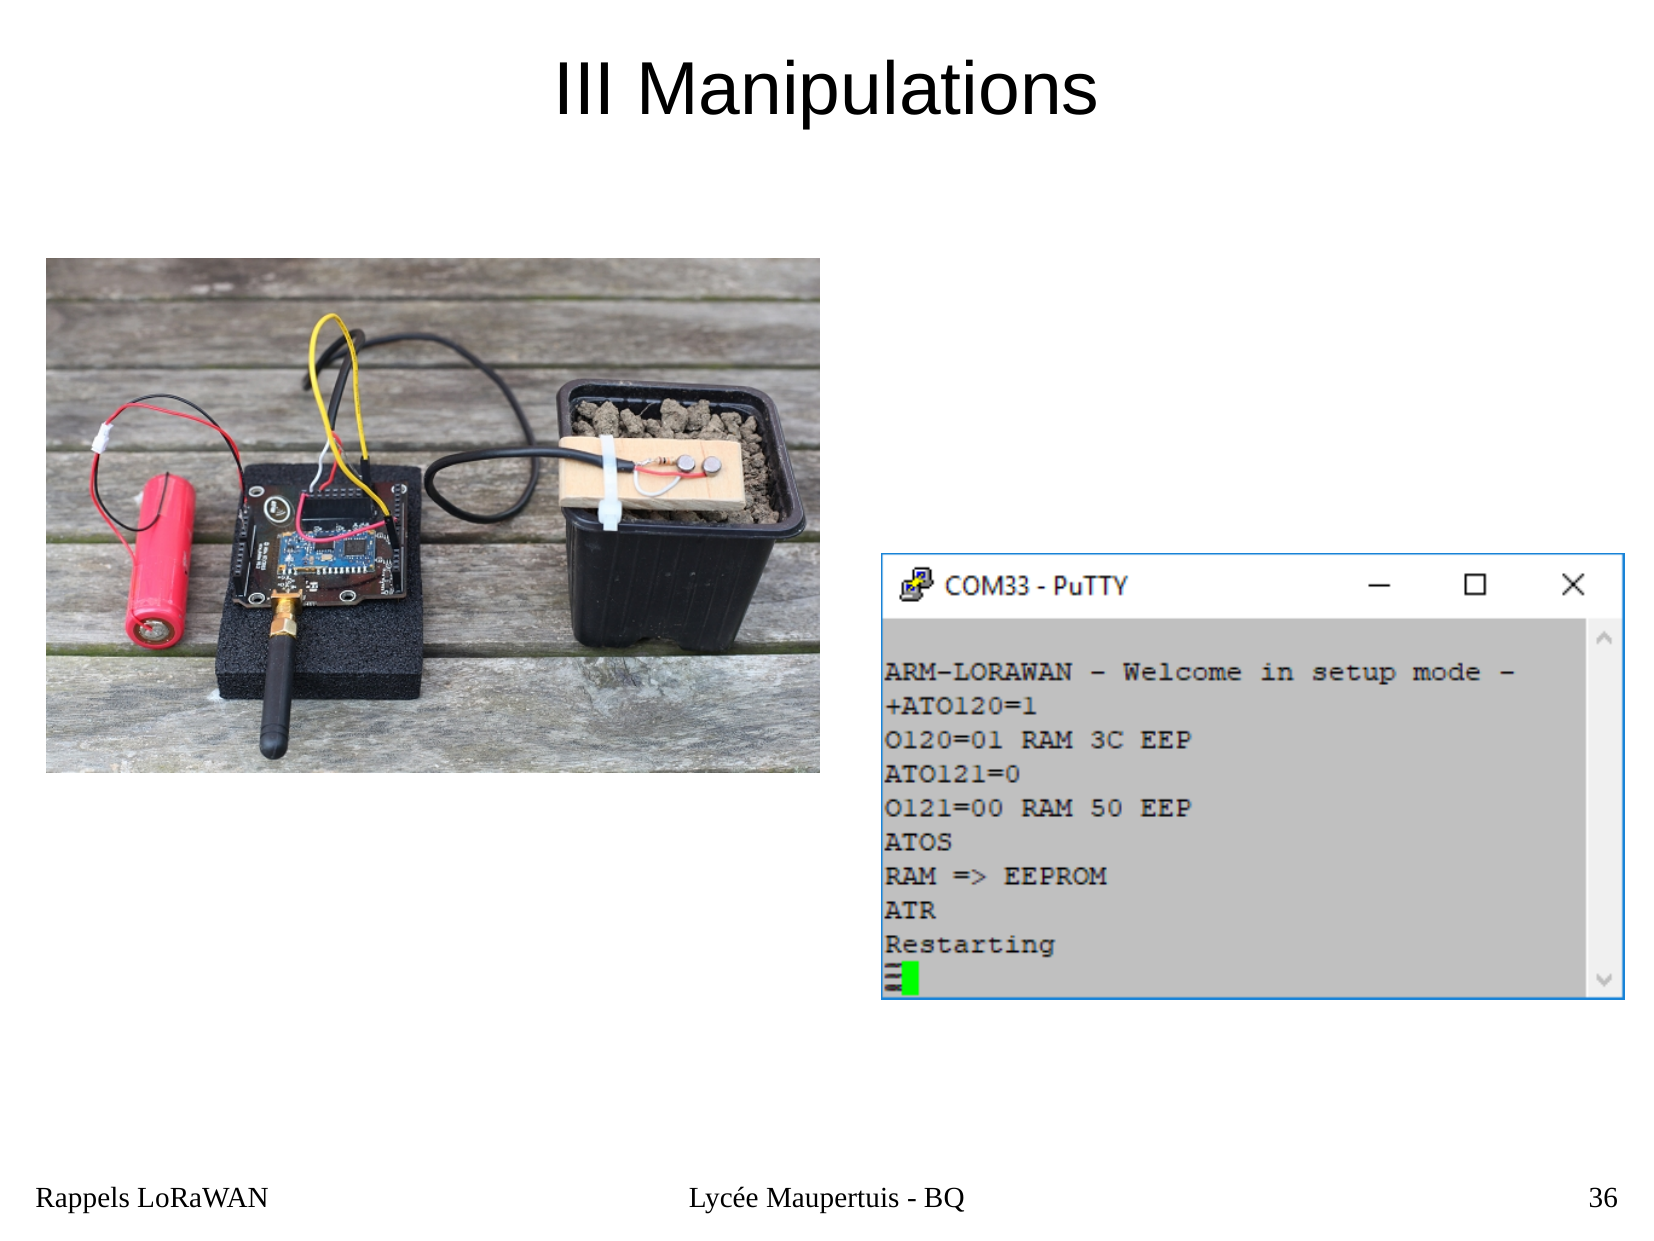

# III Manipulations
Rappels LoRaWAN
Lycée Maupertuis - BQ
36